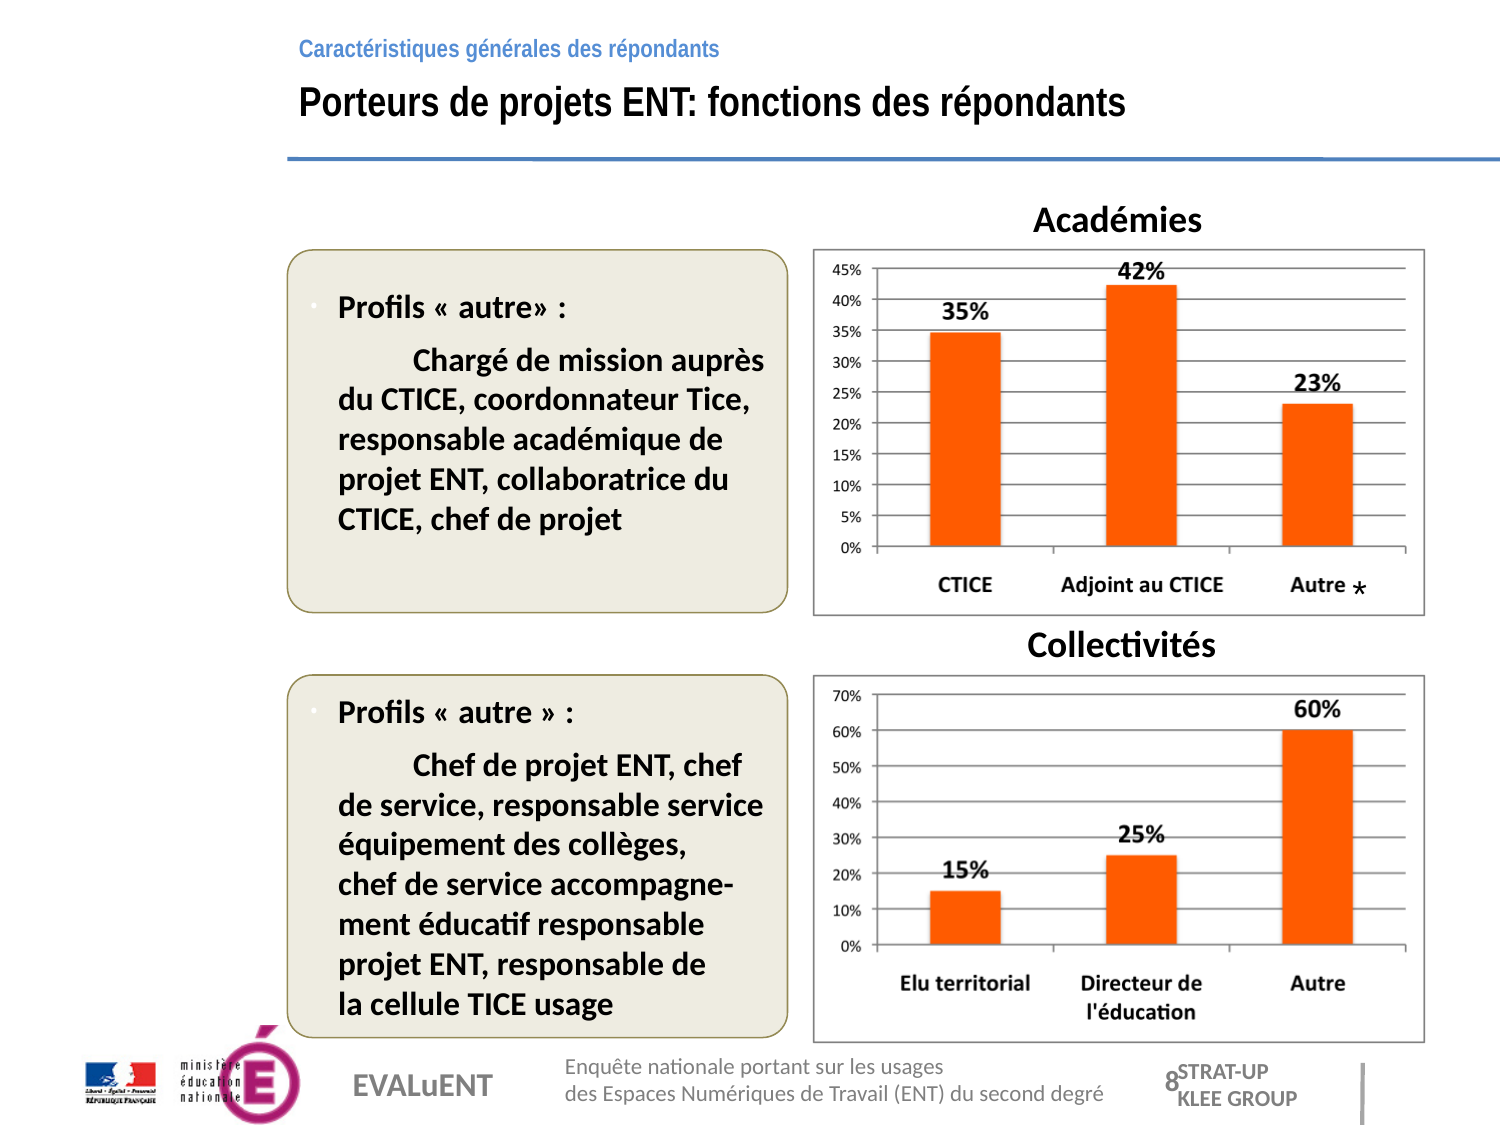

Caractéristiques générales des répondants
Porteurs de projets ENT: fonctions des répondants
Académies
Profils « autre» :
	Chargé de mission auprès du CTICE, coordonnateur Tice, responsable académique de projet ENT, collaboratrice du CTICE, chef de projet
*
Collectivités
Profils « autre » :
	Chef de projet ENT, chef de service, responsable service équipement des collèges,
chef de service accompagne-ment éducatif responsable projet ENT, responsable de
la cellule TICE usage